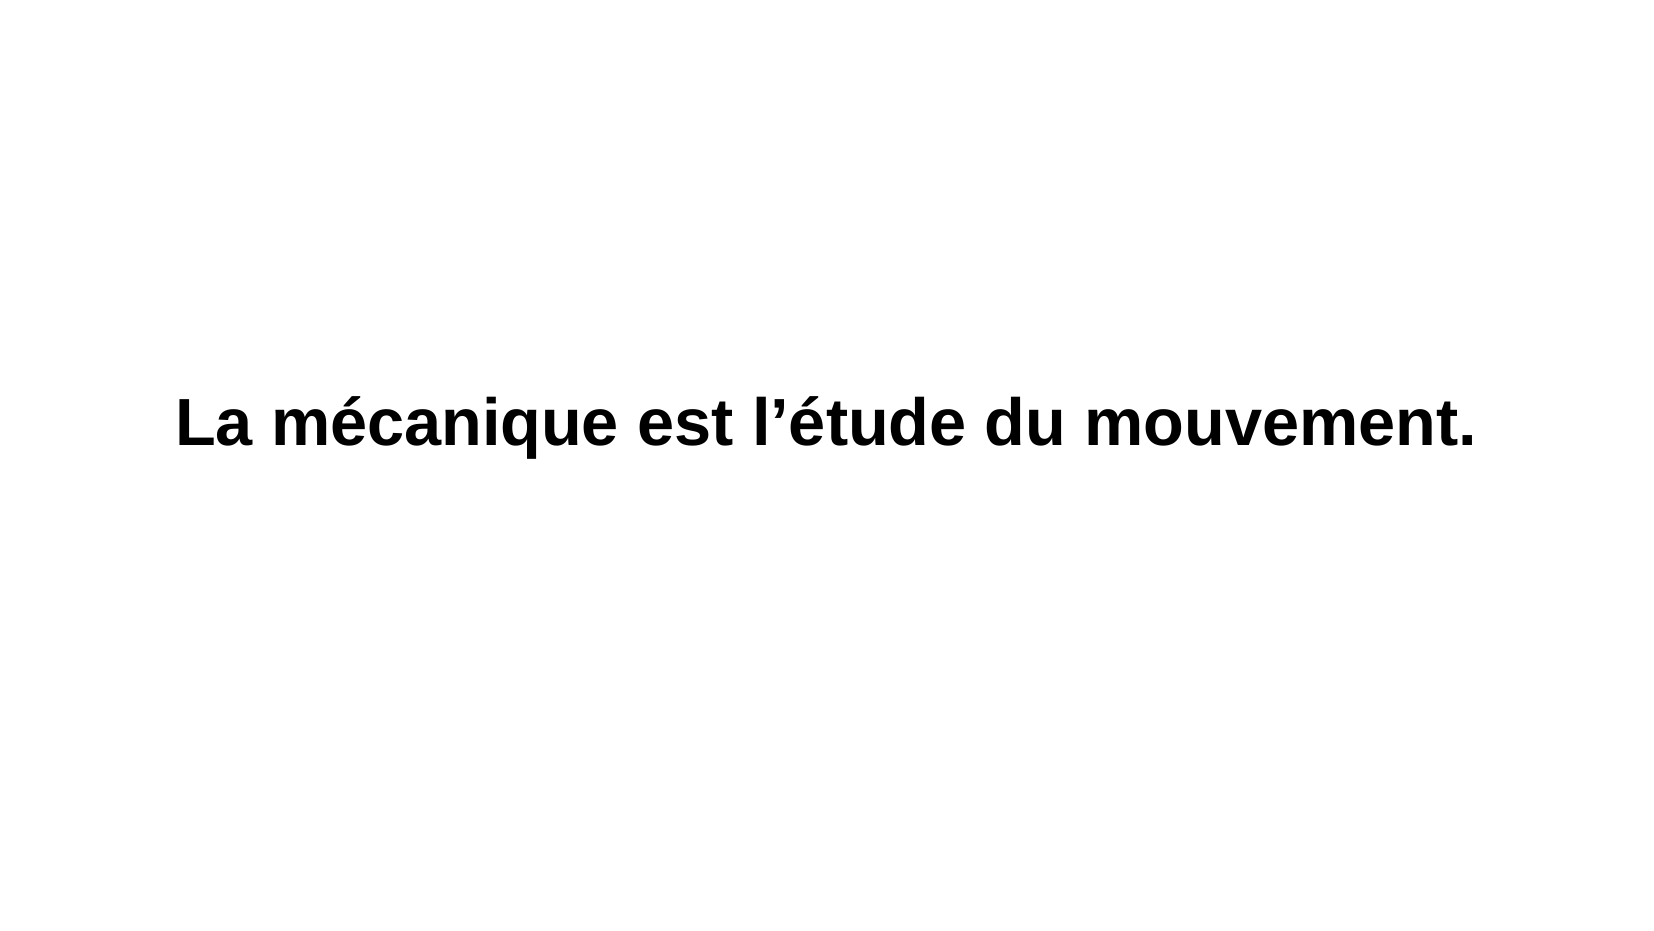

# La mécanique est l’étude du mouvement.